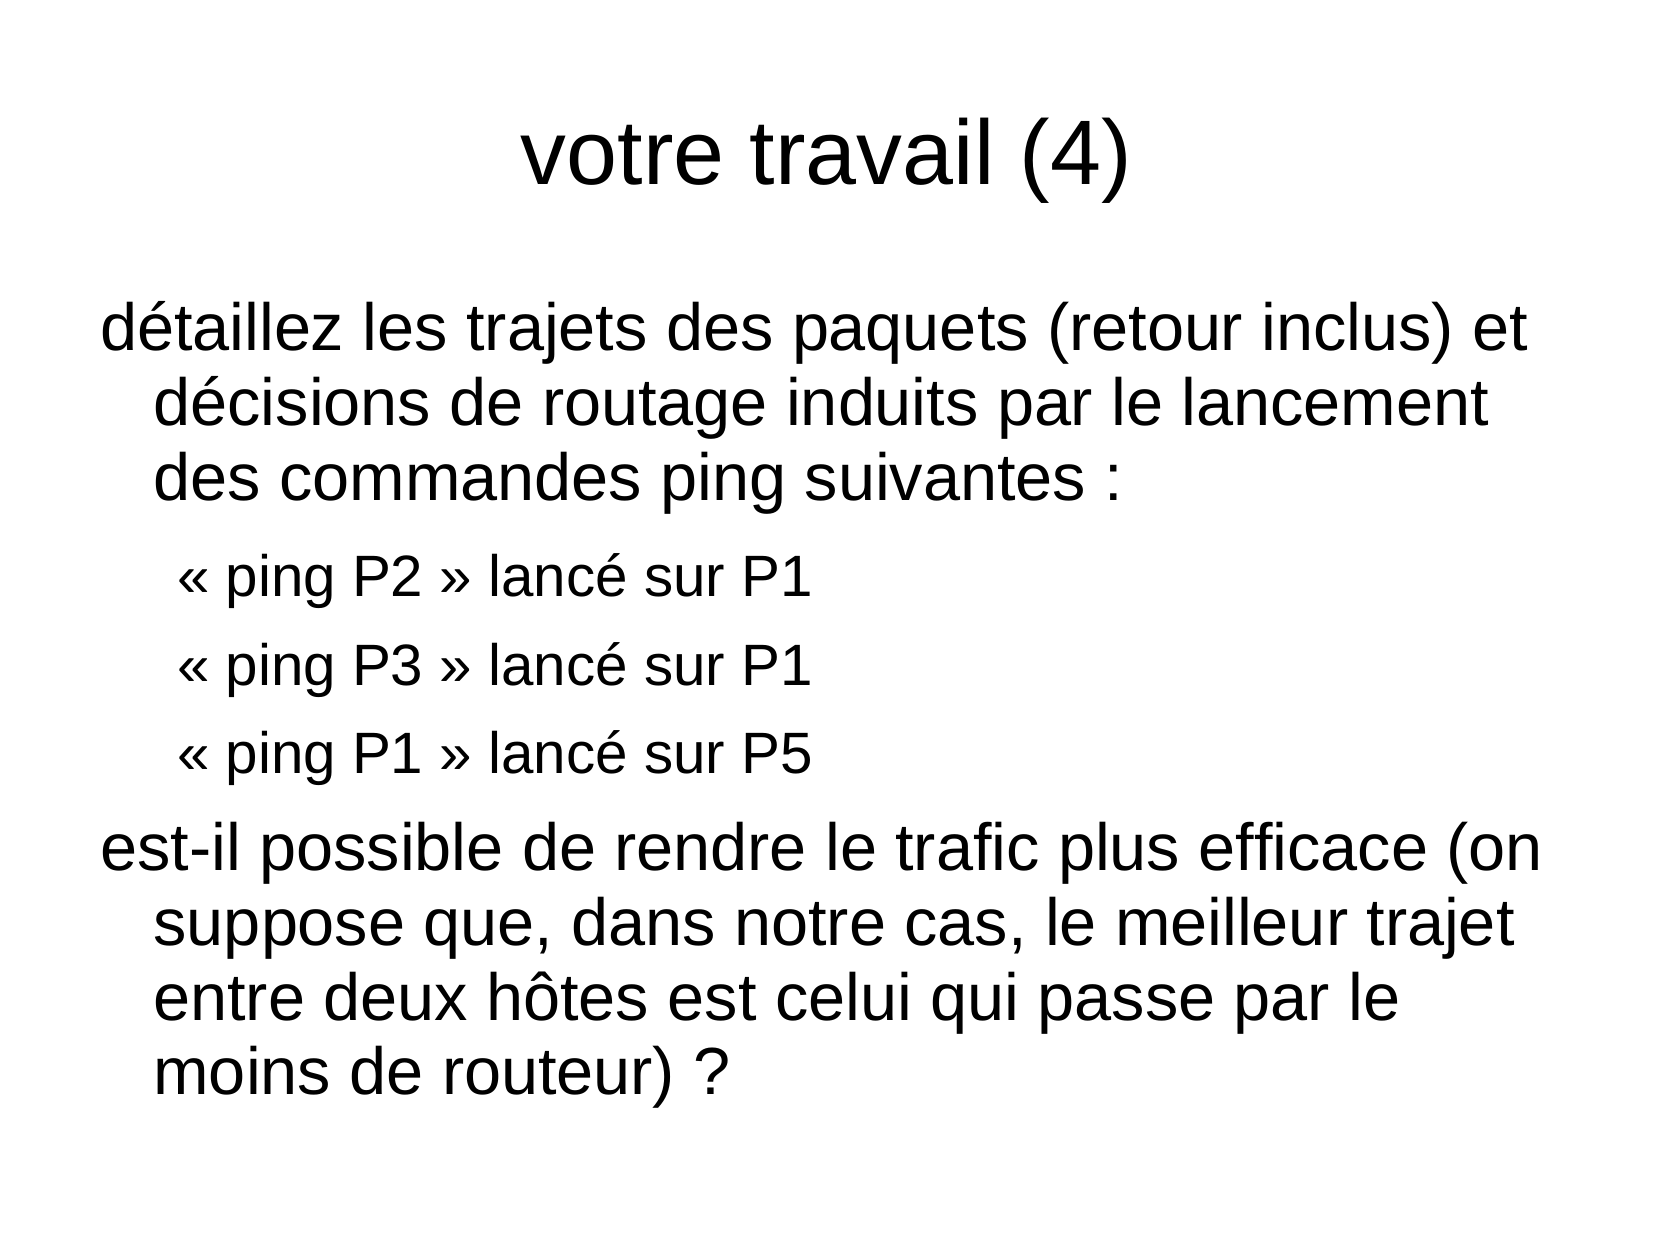

# votre travail (4)
détaillez les trajets des paquets (retour inclus) et décisions de routage induits par le lancement des commandes ping suivantes :
« ping P2 » lancé sur P1
« ping P3 » lancé sur P1
« ping P1 » lancé sur P5
est-il possible de rendre le trafic plus efficace (on suppose que, dans notre cas, le meilleur trajet entre deux hôtes est celui qui passe par le moins de routeur) ?